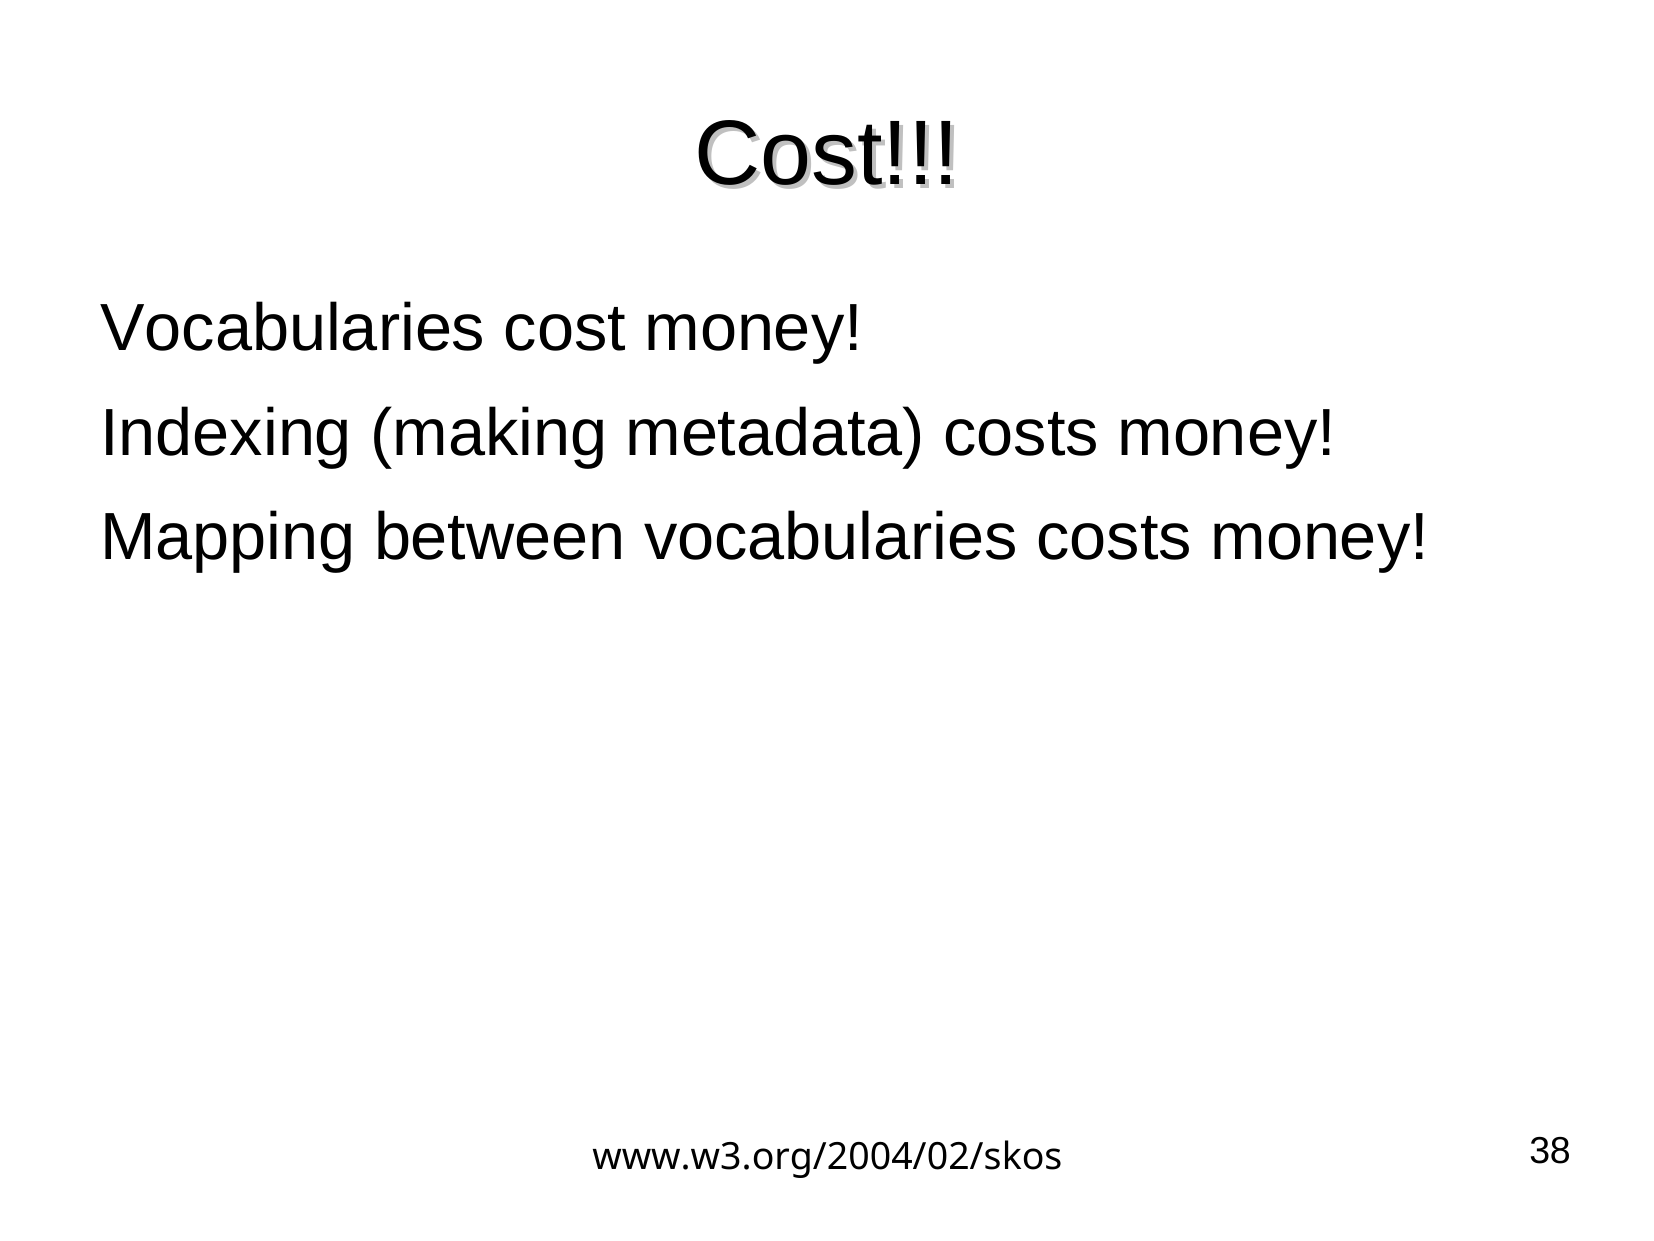

# Cost!!!
Vocabularies cost money!
Indexing (making metadata) costs money!
Mapping between vocabularies costs money!
www.w3.org/2004/02/skos
38